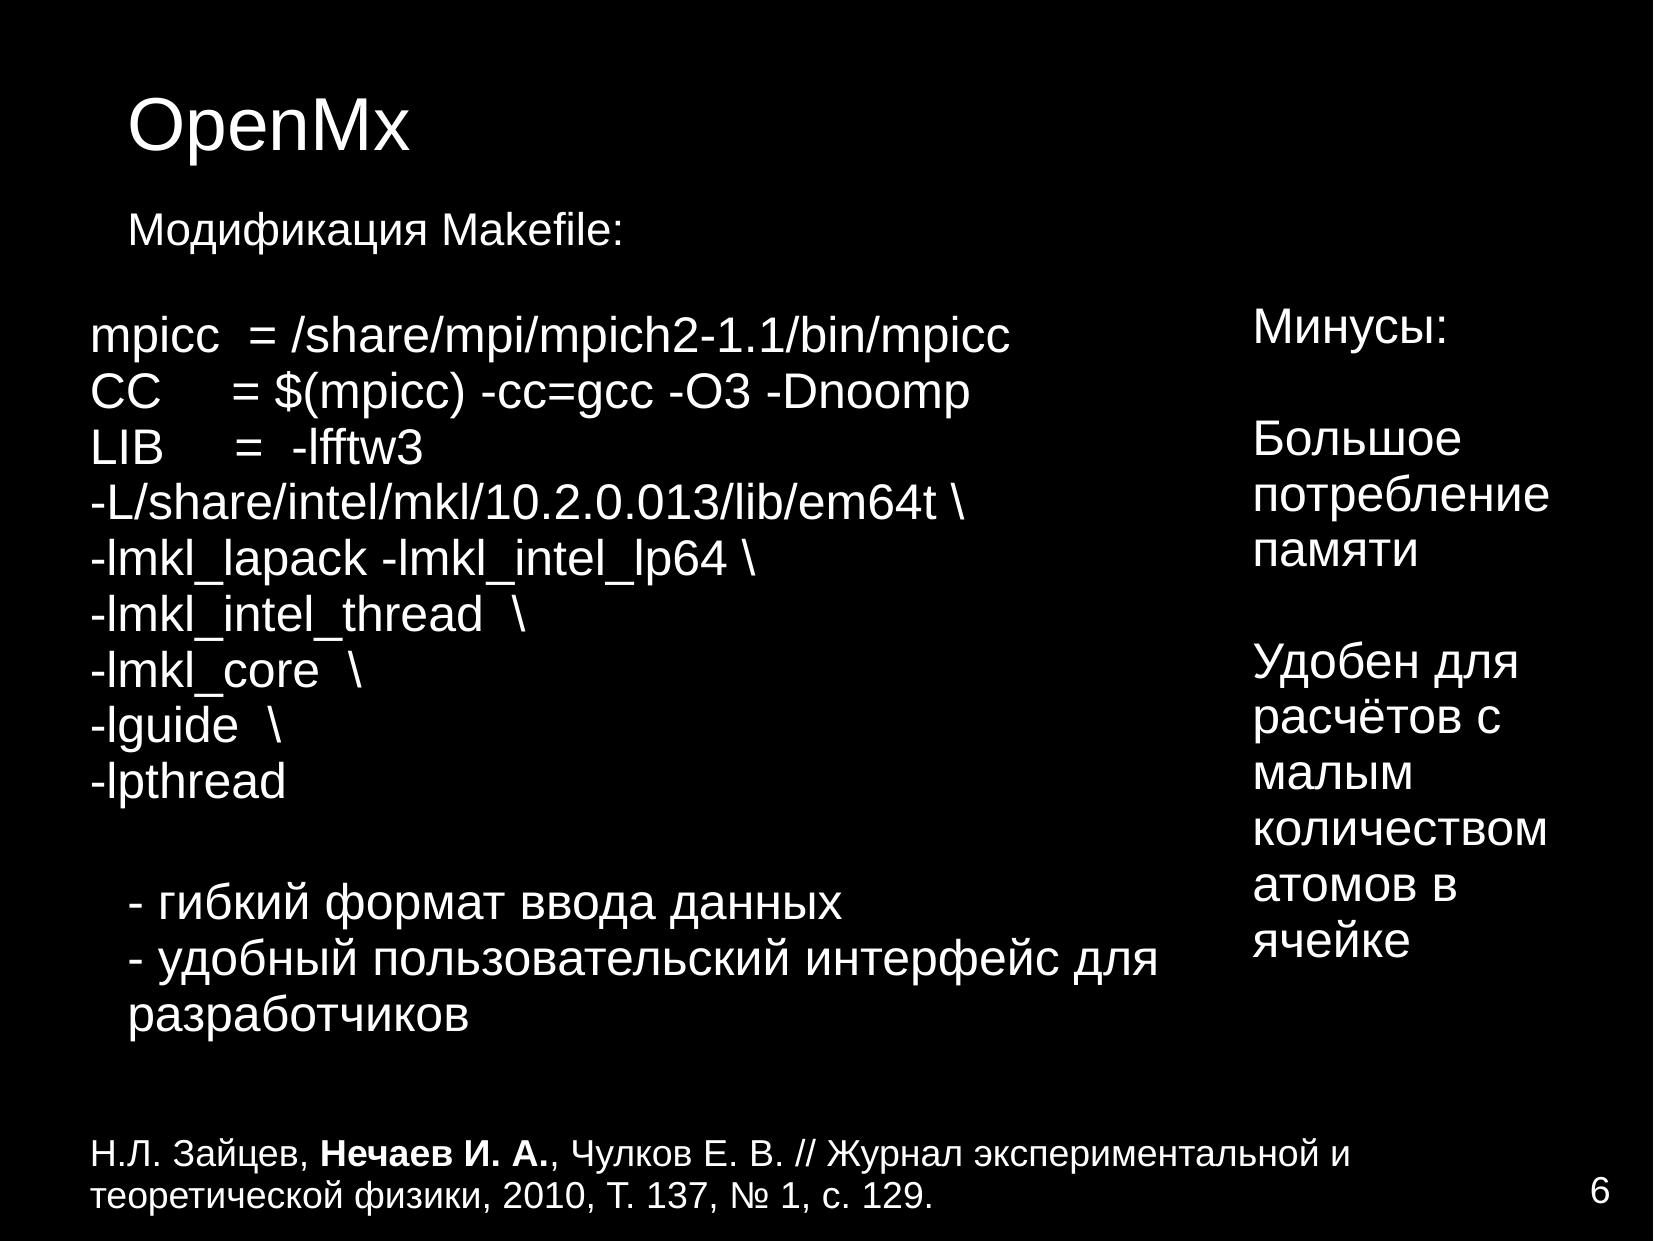

OpenMx
Модификация Makefile:
Минусы:
Большое потребление памяти
Удобен для расчётов с малым количеством атомов в ячейке
mpicc = /share/mpi/mpich2-1.1/bin/mpicc
CC = $(mpicc) -cc=gcc -O3 -Dnoomp
LIB = -lfftw3 -L/share/intel/mkl/10.2.0.013/lib/em64t \
-lmkl_lapack -lmkl_intel_lp64 \
-lmkl_intel_thread \
-lmkl_core \
-lguide \
-lpthread
- гибкий формат ввода данных
- удобный пользовательский интерфейс для разработчиков
Н.Л. Зайцев, Нечаев И. А., Чулков Е. В. // Журнал экспериментальной и теоретической физики, 2010, Т. 137, № 1, с. 129.
6